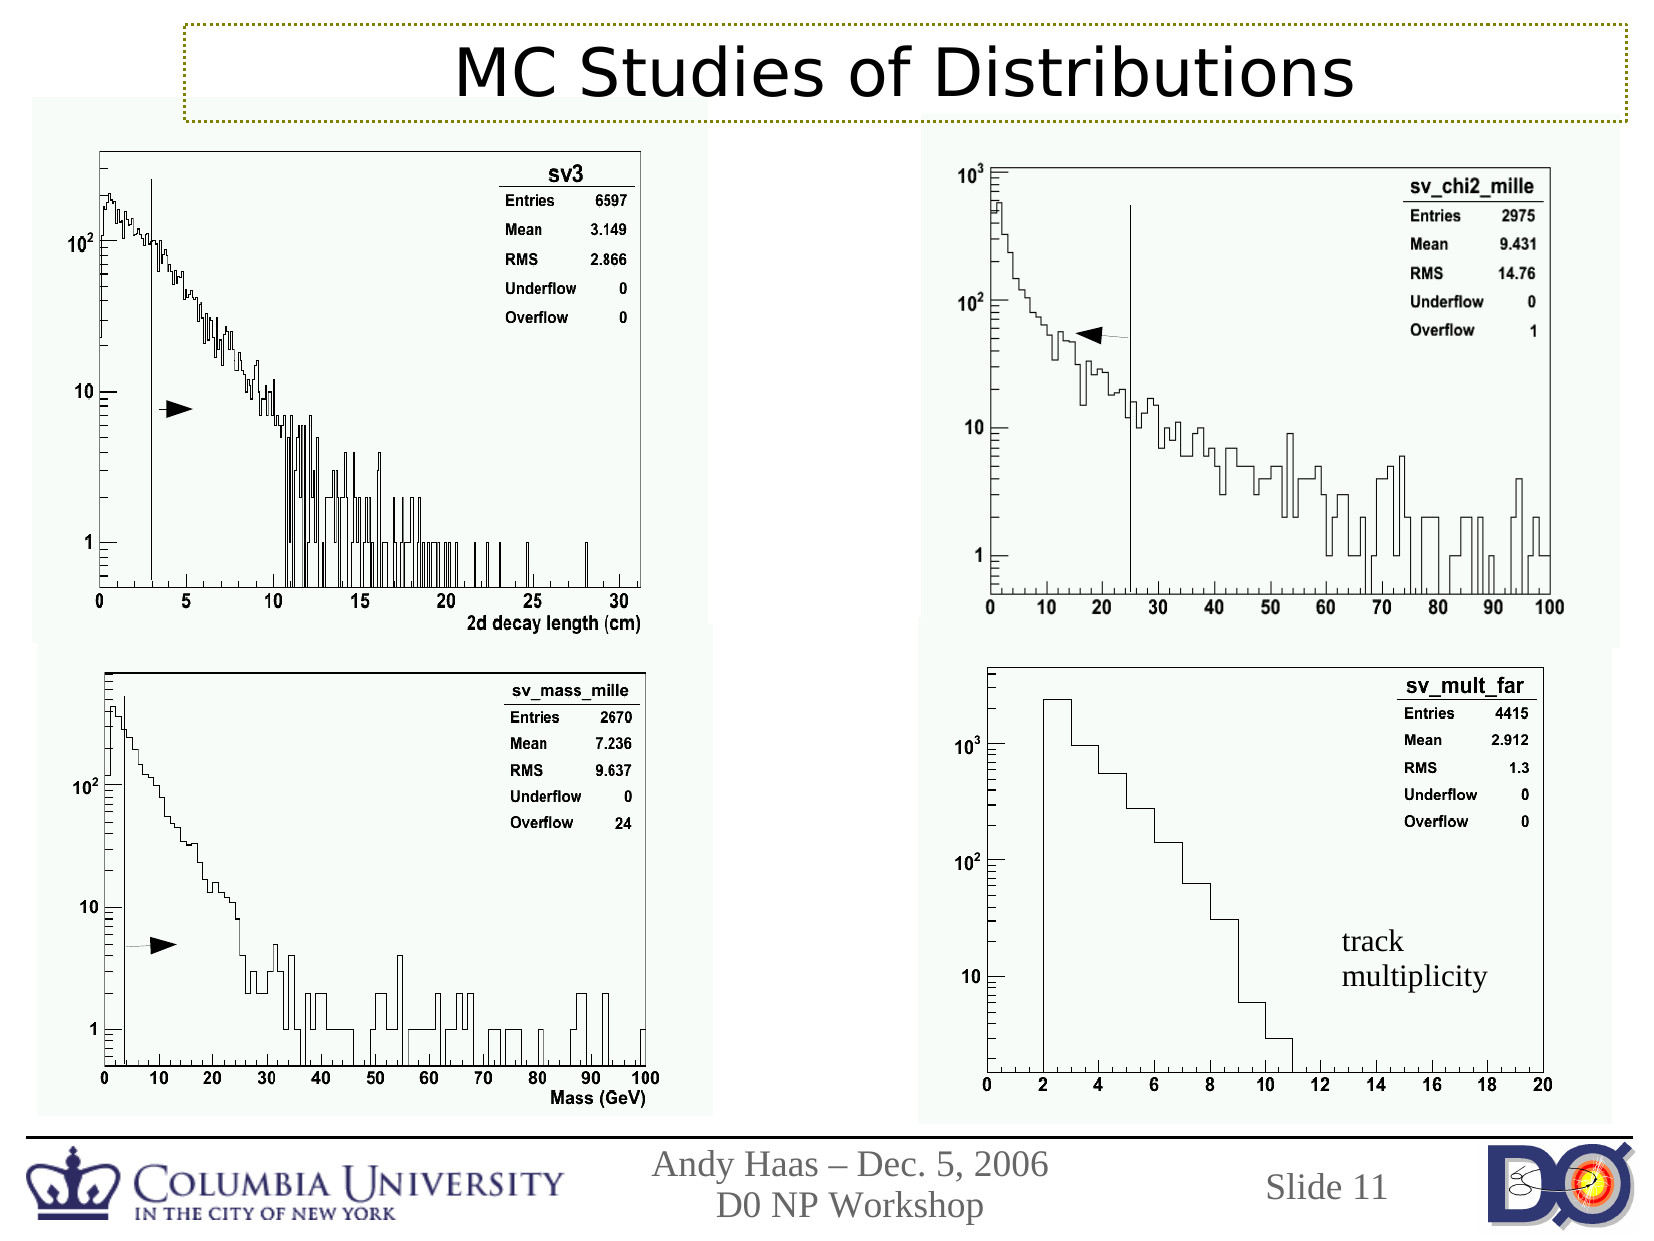

# MC Studies of Distributions
track
multiplicity